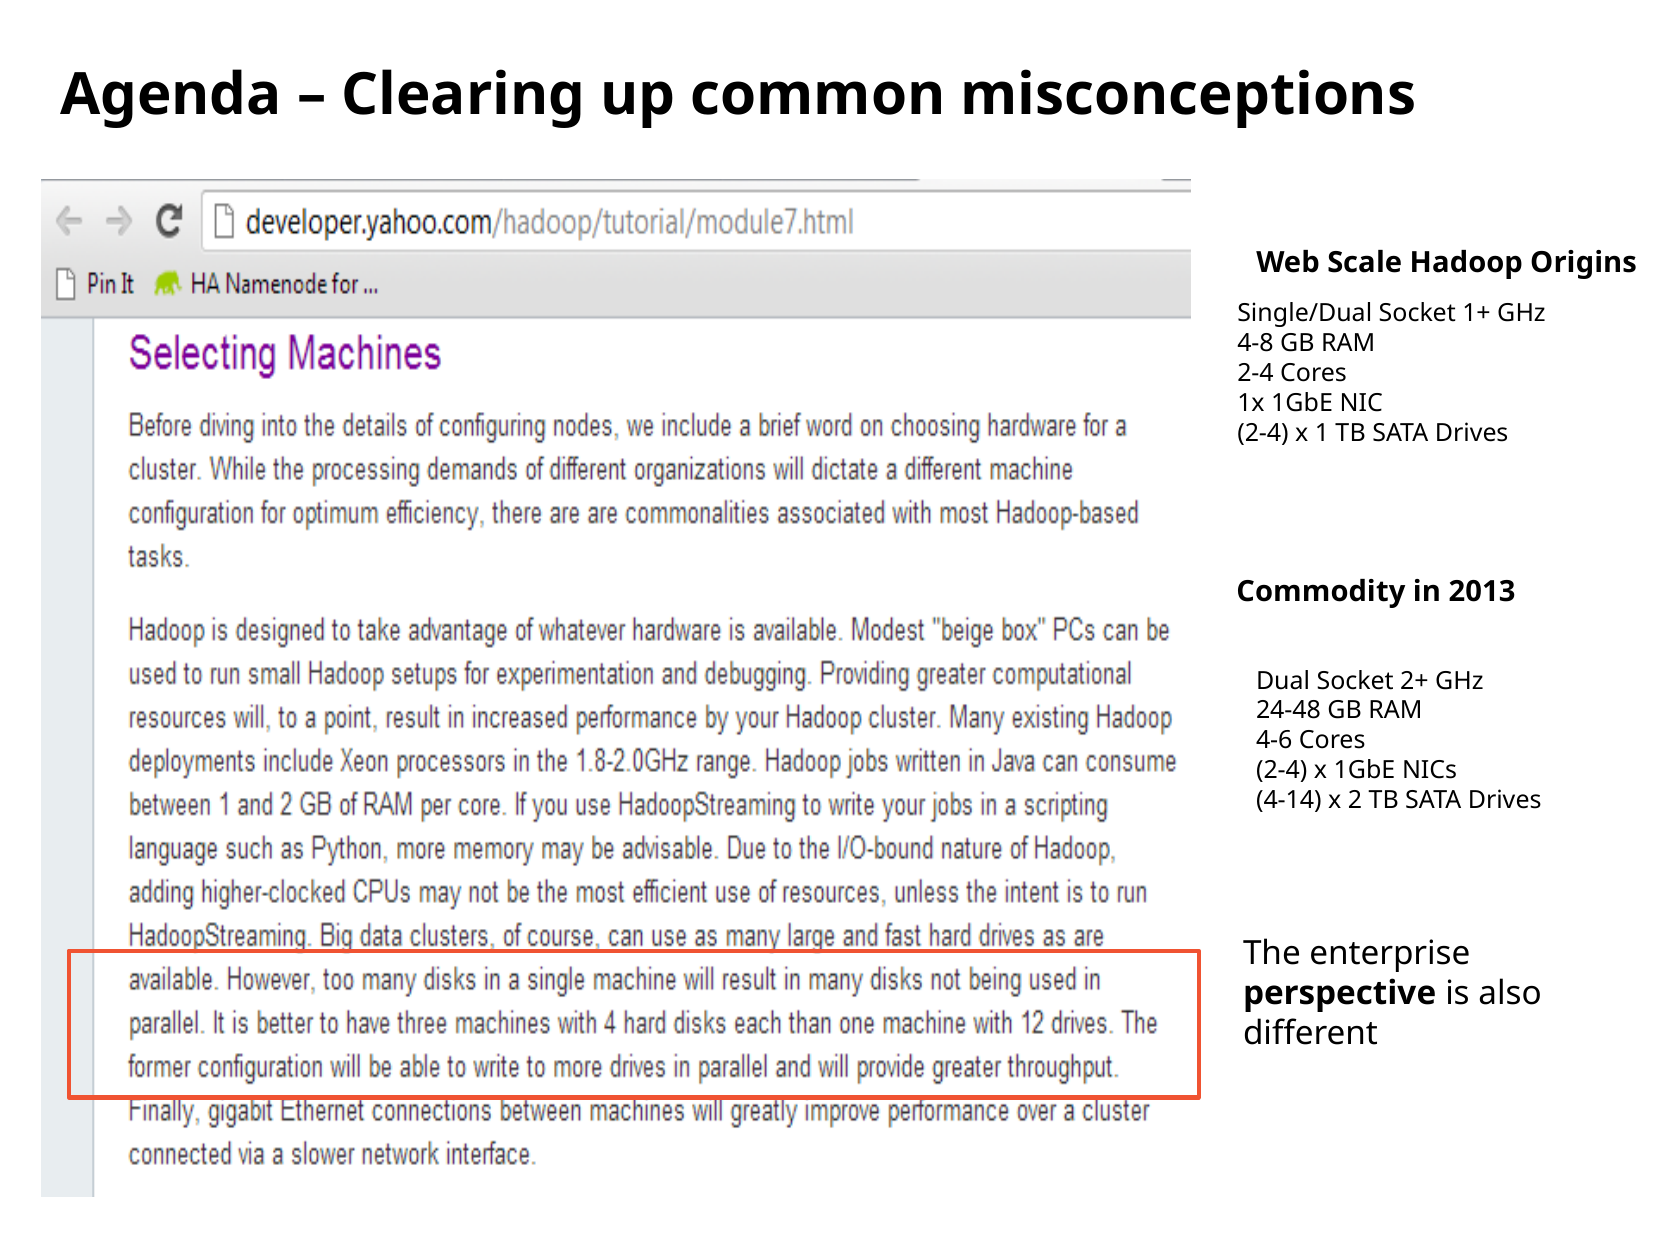

# Agenda – Clearing up common misconceptions
Web Scale Hadoop Origins
Single/Dual Socket 1+ GHz
4-8 GB RAM
2-4 Cores
1x 1GbE NIC
(2-4) x 1 TB SATA Drives
Commodity in 2013
Dual Socket 2+ GHz
24-48 GB RAM
4-6 Cores
(2-4) x 1GbE NICs
(4-14) x 2 TB SATA Drives
The enterprise perspective is also different